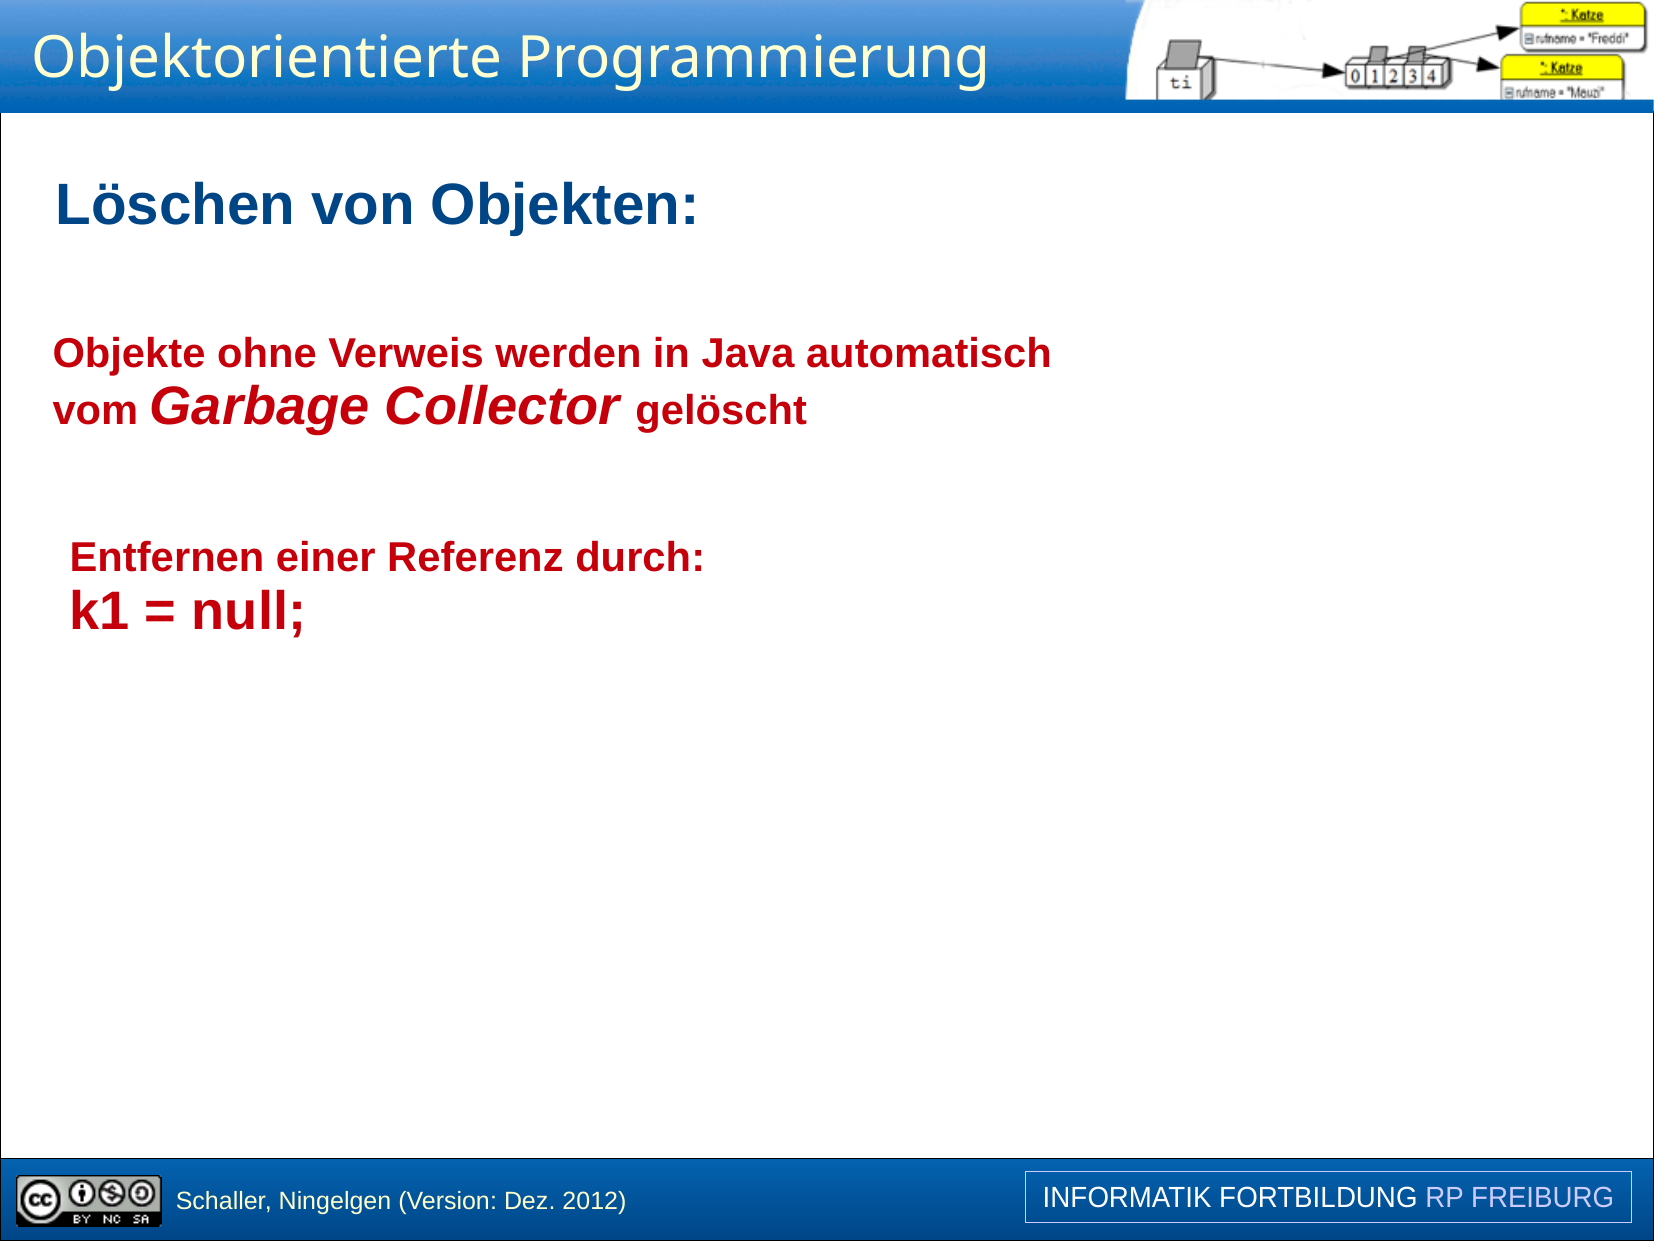

# Objektorientierte Programmierung
Löschen von Objekten:
Objekte ohne Verweis werden in Java automatisch
vom Garbage Collector gelöscht
Entfernen einer Referenz durch:
k1 = null;
7